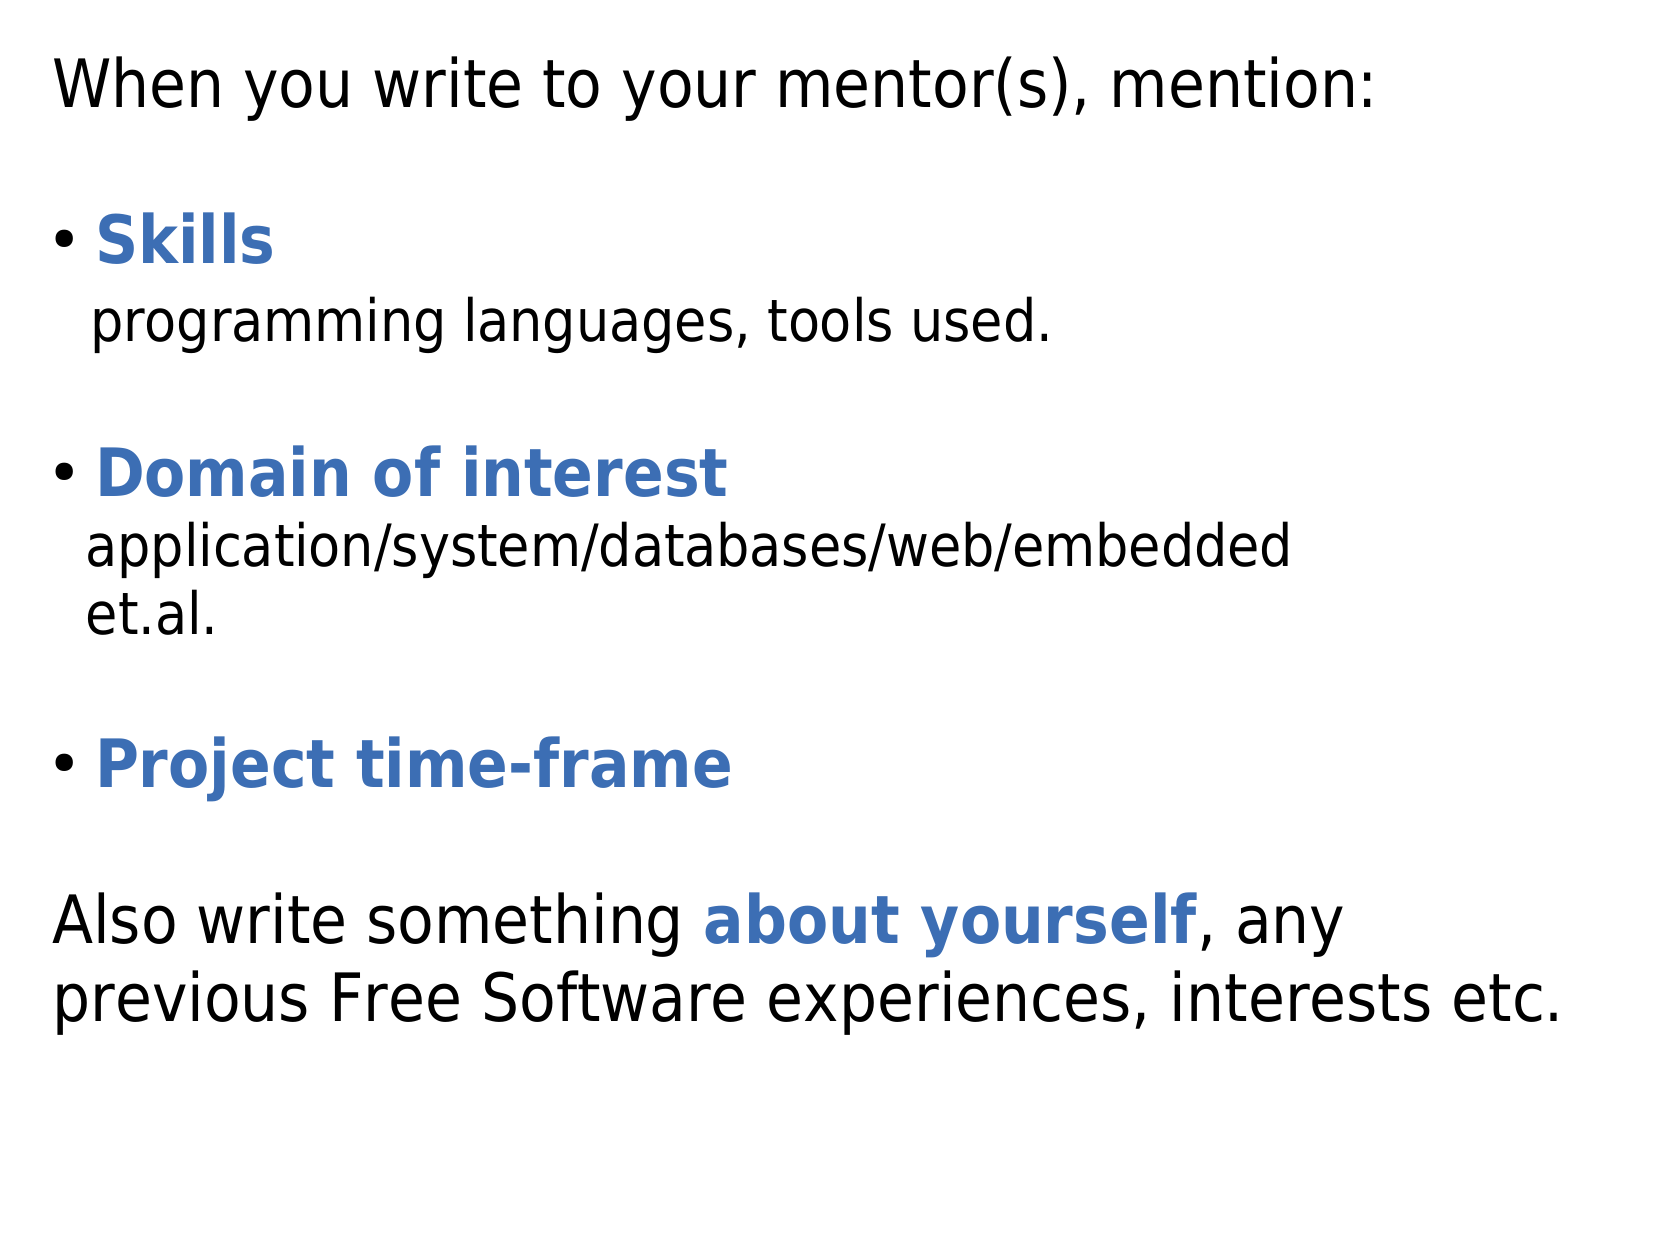

When you write to your mentor(s), mention:
 Skills
 programming languages, tools used.
 Domain of interest
 application/system/databases/web/embedded
 et.al.
 Project time-frame
Also write something about yourself, any previous Free Software experiences, interests etc.